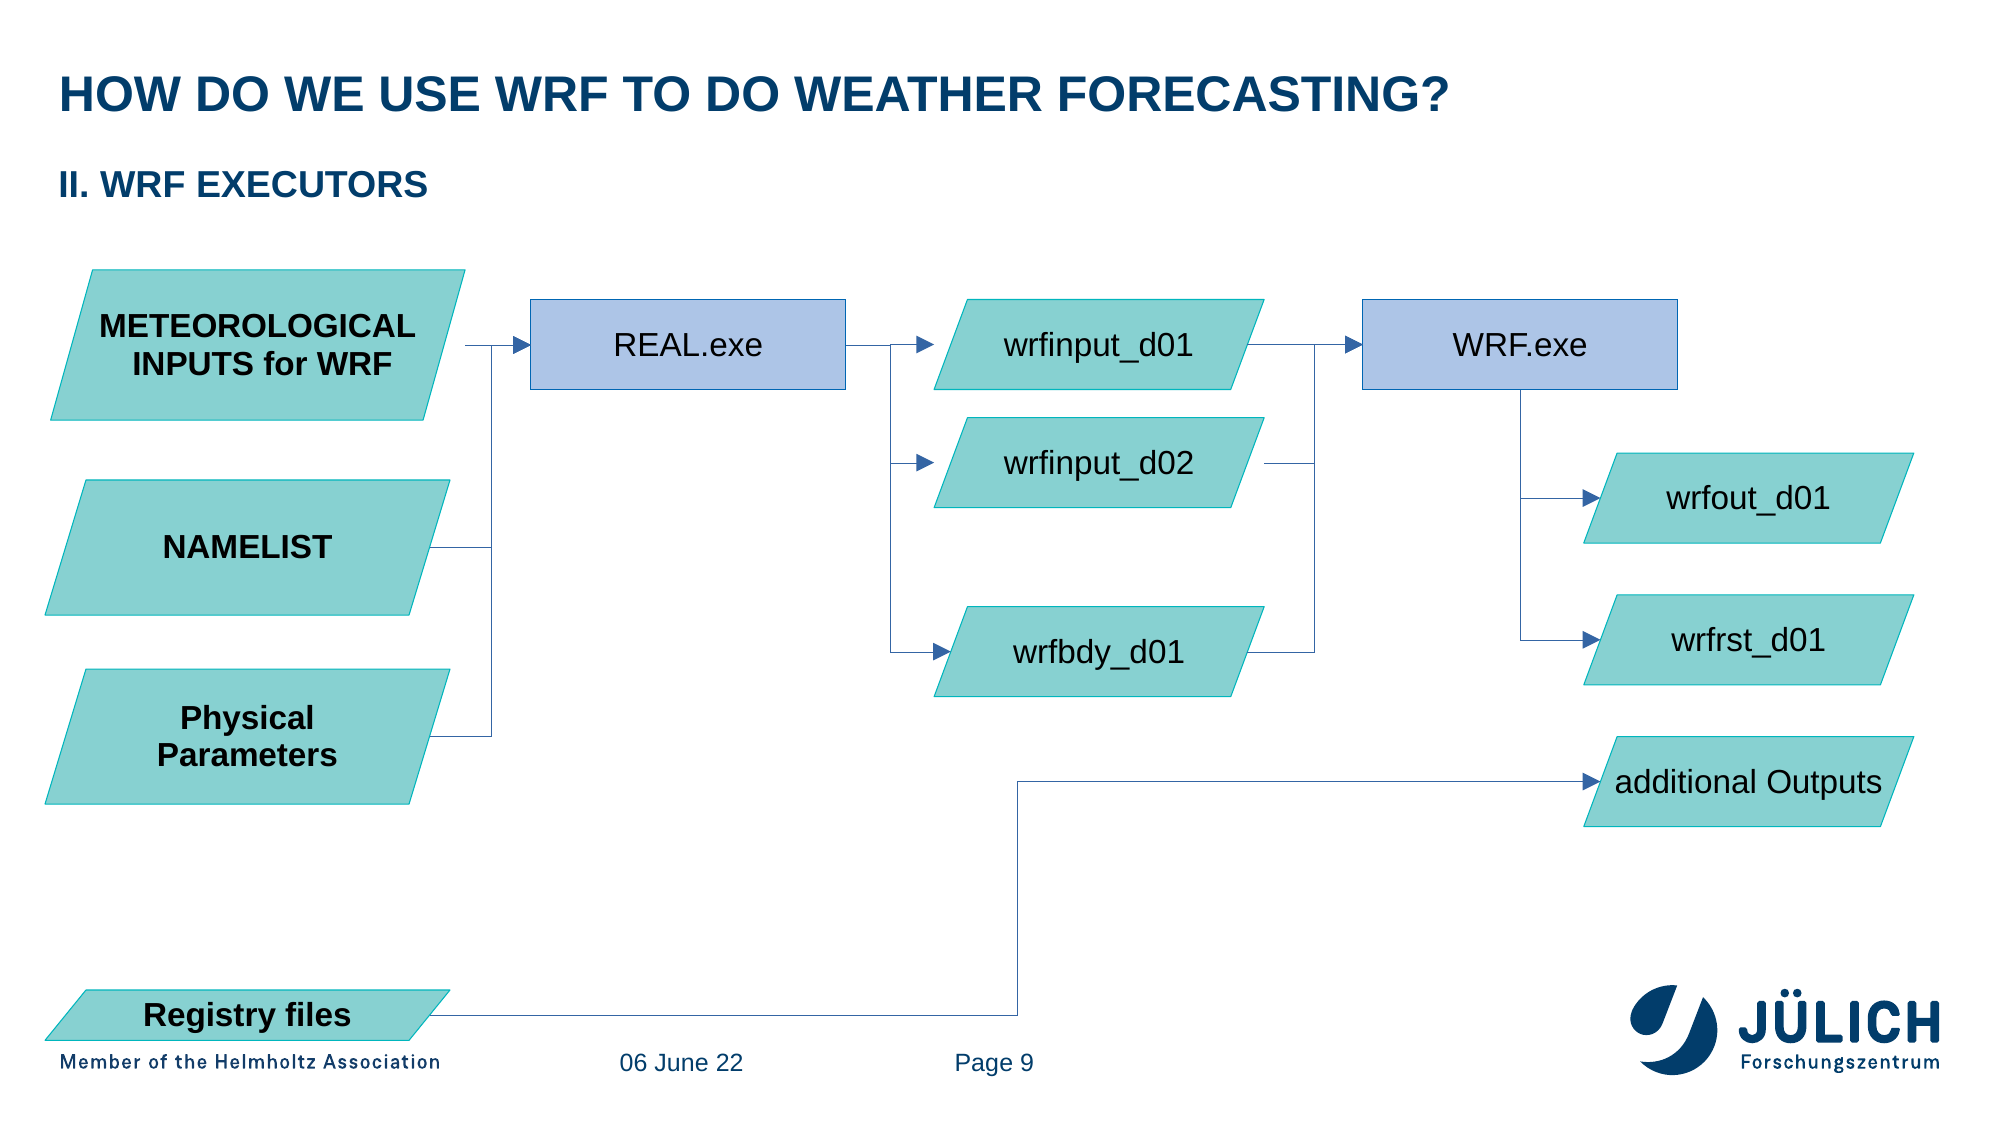

# How do we use WRF to do weather forecasting?
II. WRF EXECUTORS
METEOROLOGICAL
 INPUTS for WRF
wrfinput_d01
WRF.exe
REAL.exe
wrfinput_d02
wrfout_d01
NAMELIST
wrfrst_d01
wrfbdy_d01
Physical
Parameters
additional Outputs
Registry files
06 June 22
Page